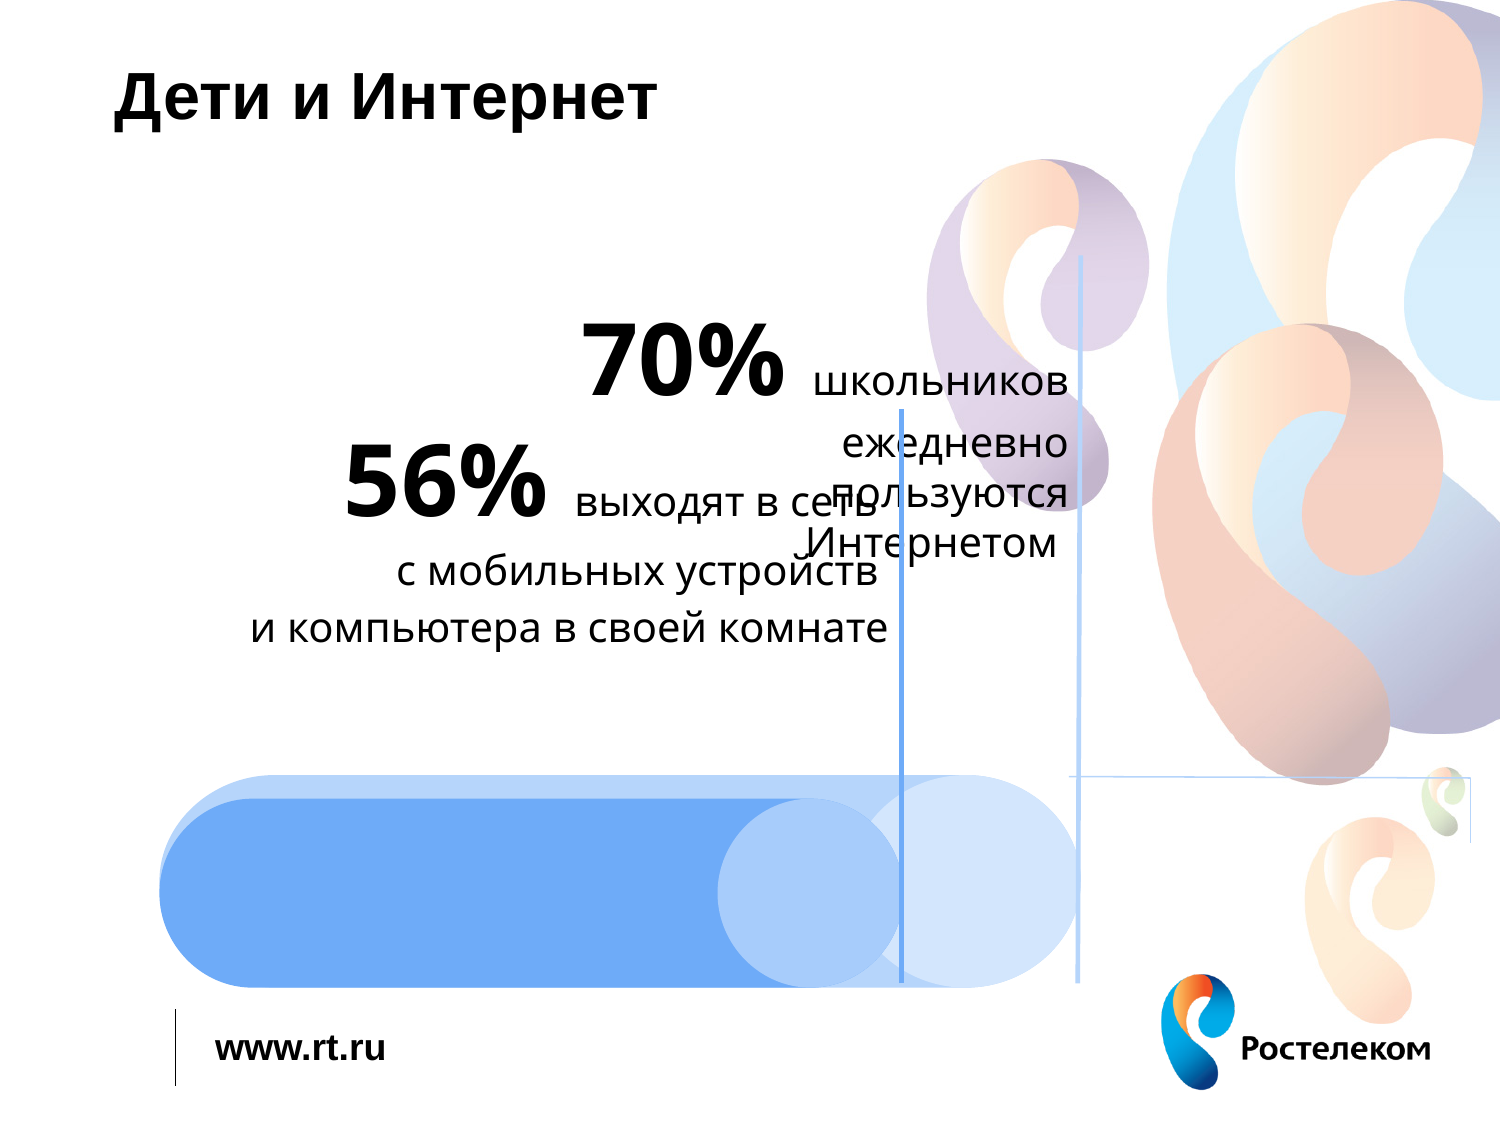

# Дети и Интернет
70% школьников ежедневно пользуются Интернетом
	56% выходят в сеть
с мобильных устройств
и компьютера в своей комнате